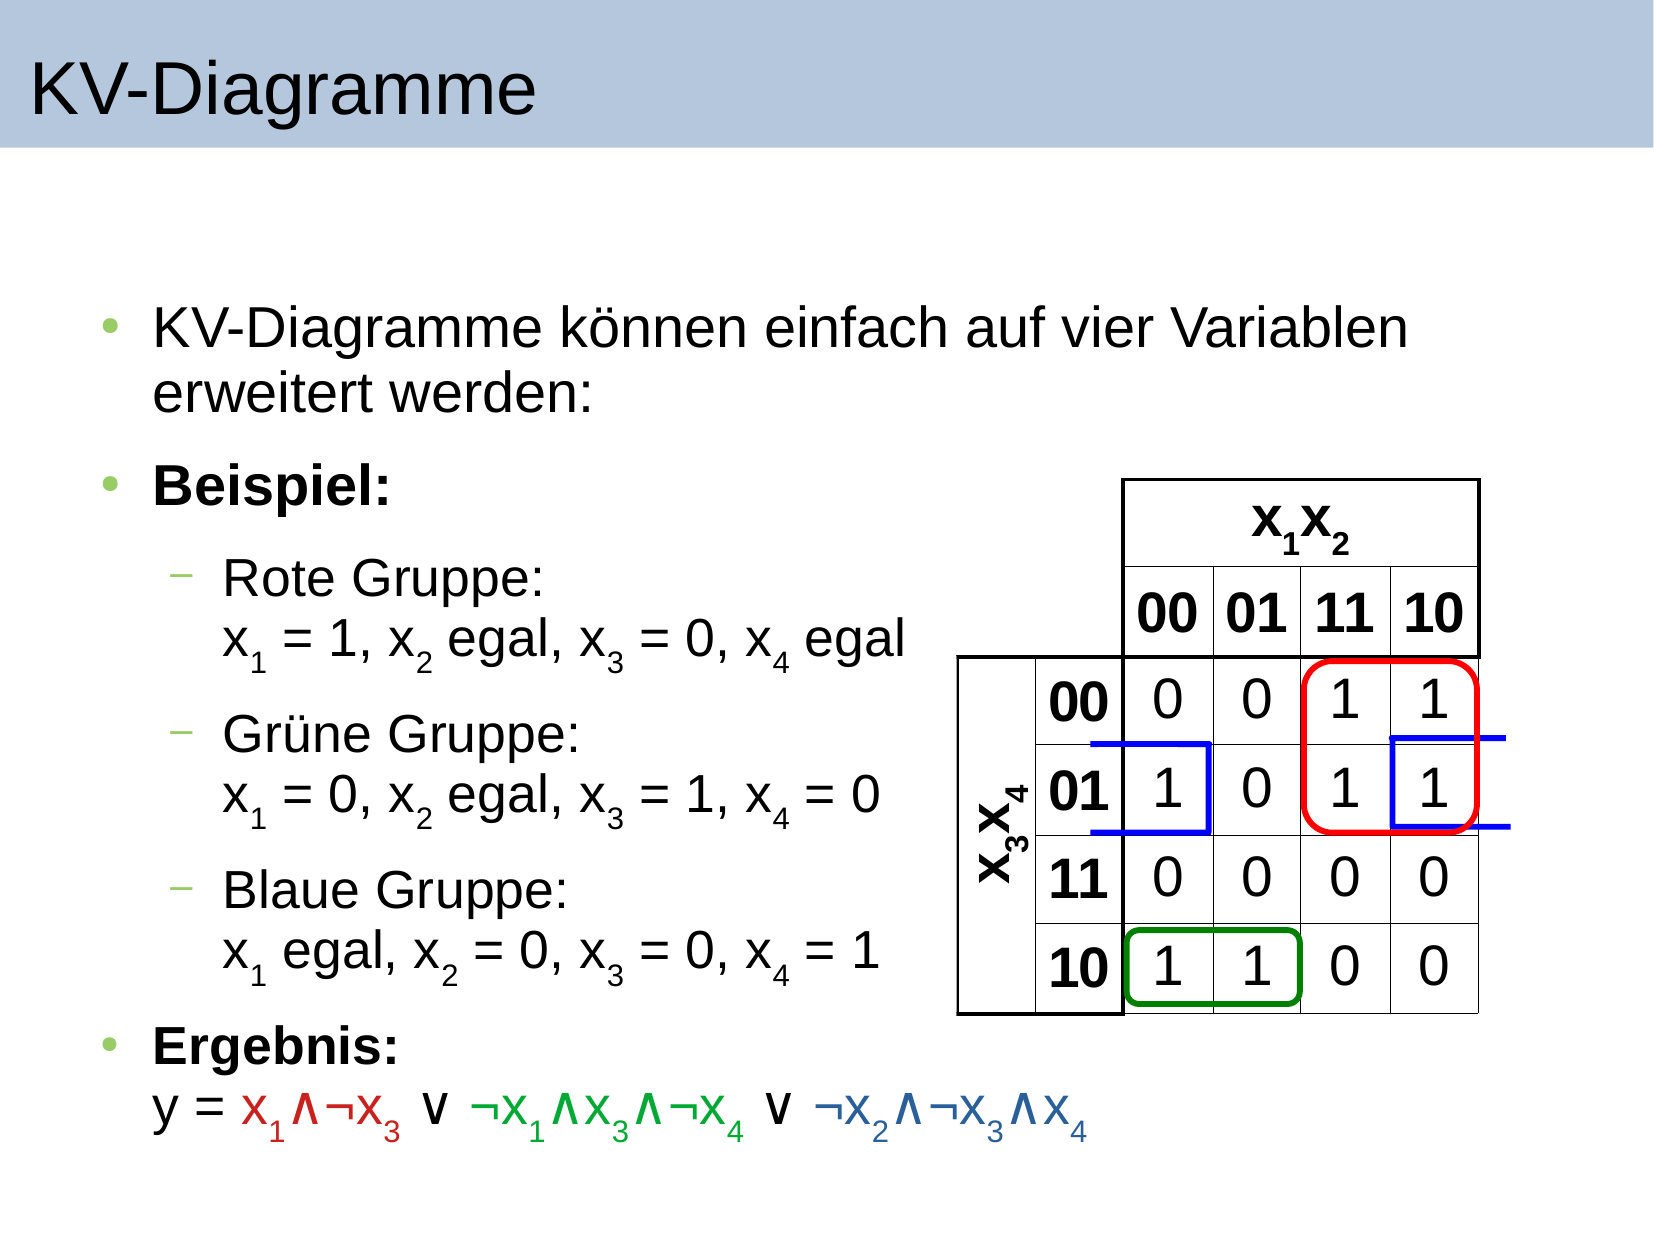

# KV-Diagramme
KV-Diagramme können einfach auf vier Variablen erweitert werden:
Beispiel:
Rote Gruppe:
x1 = 1, x2 egal, x3 = 0, x4 egal
Grüne Gruppe:
x1 = 0, x2 egal, x3 = 1, x4 = 0
Blaue Gruppe:
x1 egal, x2 = 0, x3 = 0, x4 = 1
Ergebnis:
y = x1∧¬x3 ∨ ¬x1∧x3∧¬x4 ∨ ¬x2∧¬x3∧x4